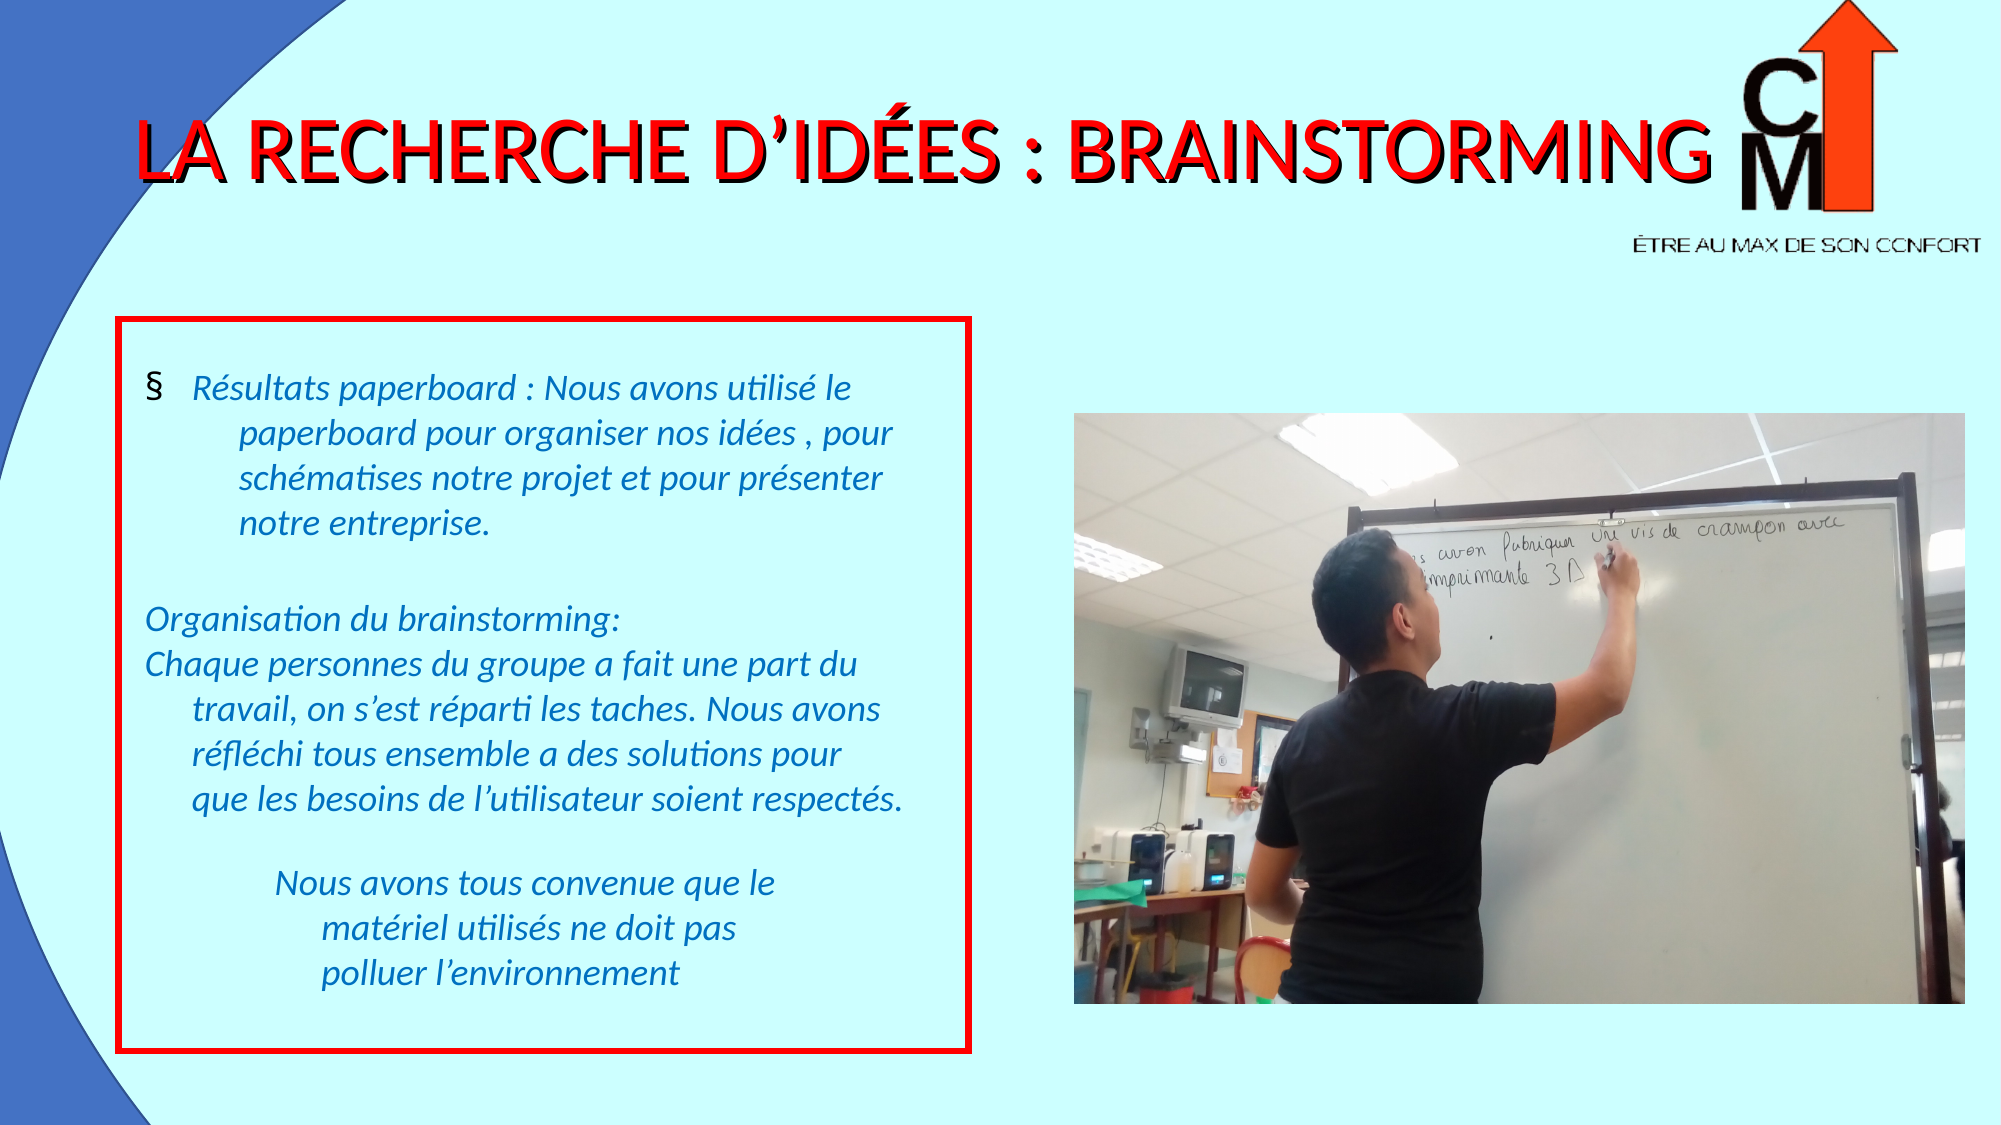

LA RECHERCHE D’IDÉES : BRAINSTORMING
Résultats paperboard : Nous avons utilisé le paperboard pour organiser nos idées , pour schématises notre projet et pour présenter notre entreprise.
Organisation du brainstorming:
Chaque personnes du groupe a fait une part du travail, on s’est réparti les taches. Nous avons réfléchi tous ensemble a des solutions pour que les besoins de l’utilisateur soient respectés.
Nous avons tous convenue que le matériel utilisés ne doit pas polluer l’environnement